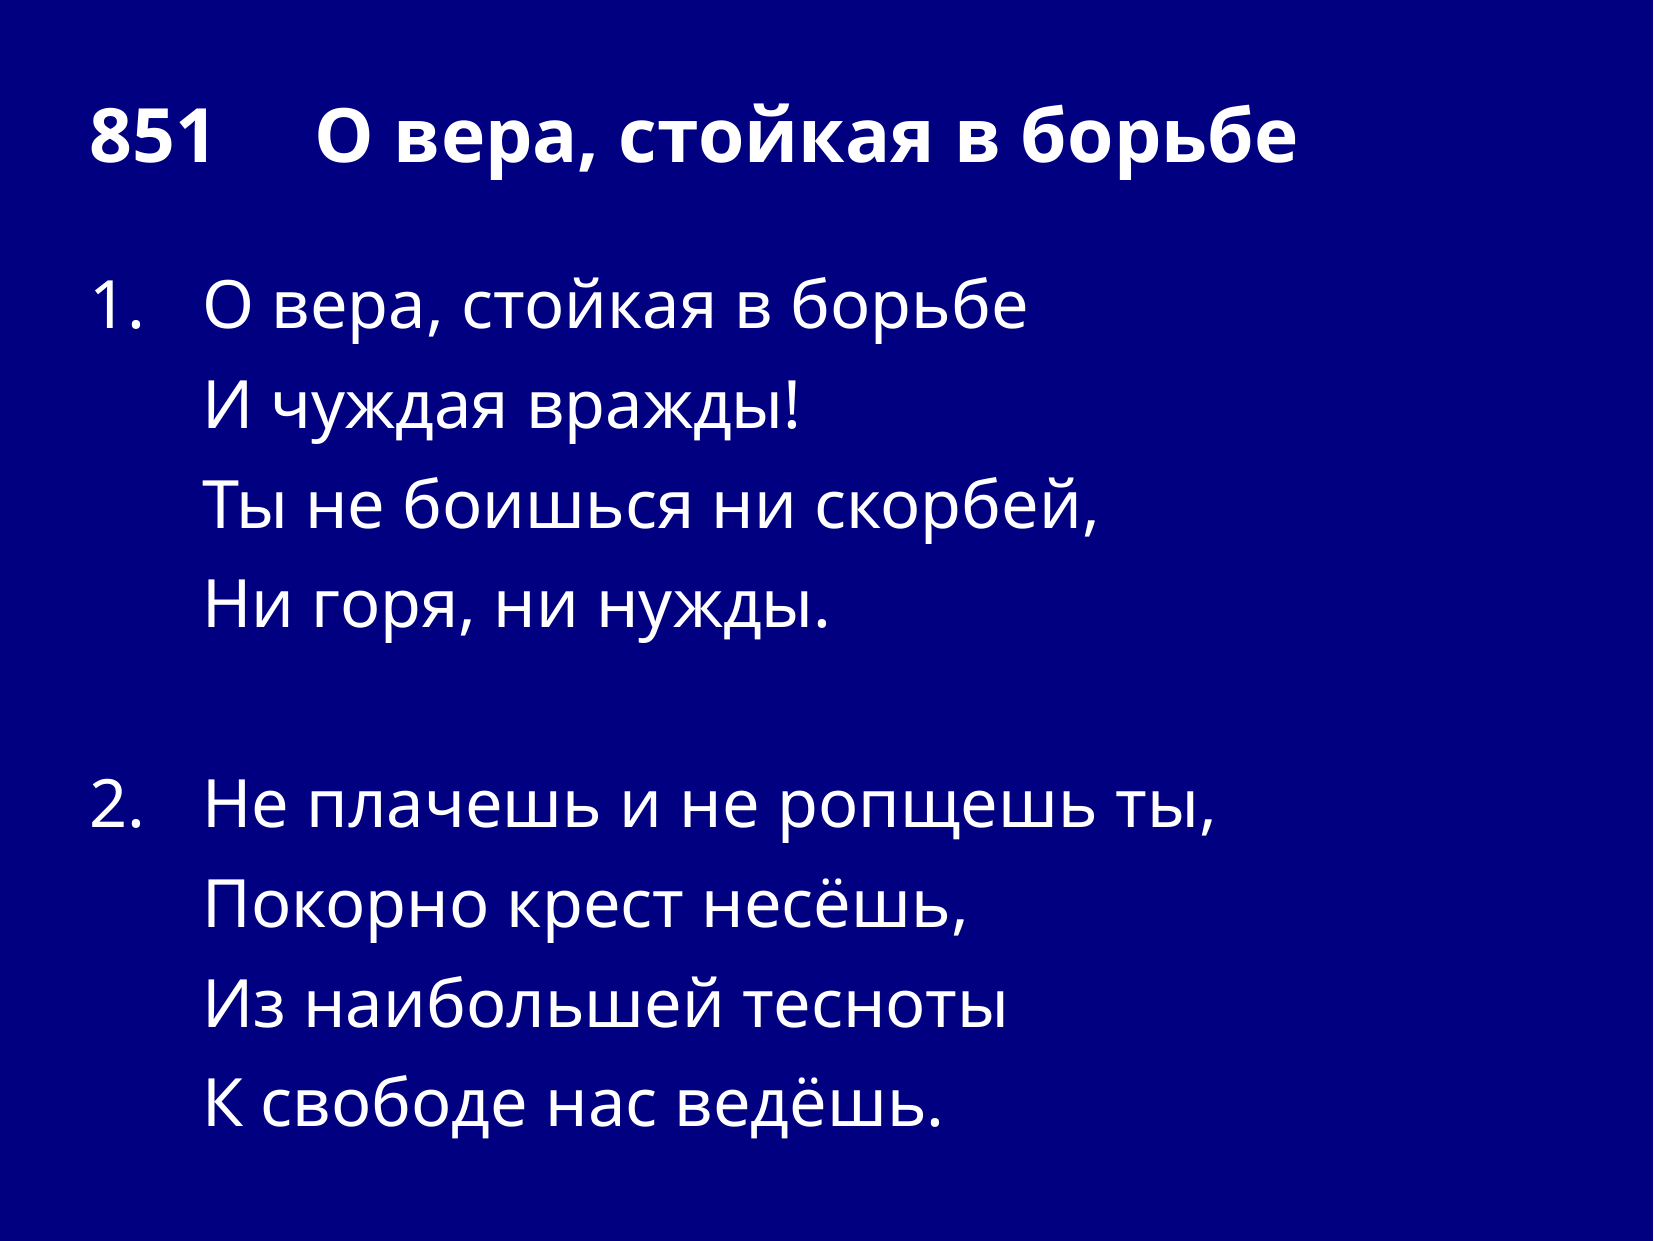

851	О вера, стойкая в борьбе
1.	О вера, стойкая в борьбе
	И чуждая вражды!
	Ты не боишься ни скорбей,
	Ни горя, ни нужды.
2.	Не плачешь и не ропщешь ты,
	Покорно крест несёшь,
	Из наибольшей тесноты
	К свободе нас ведёшь.